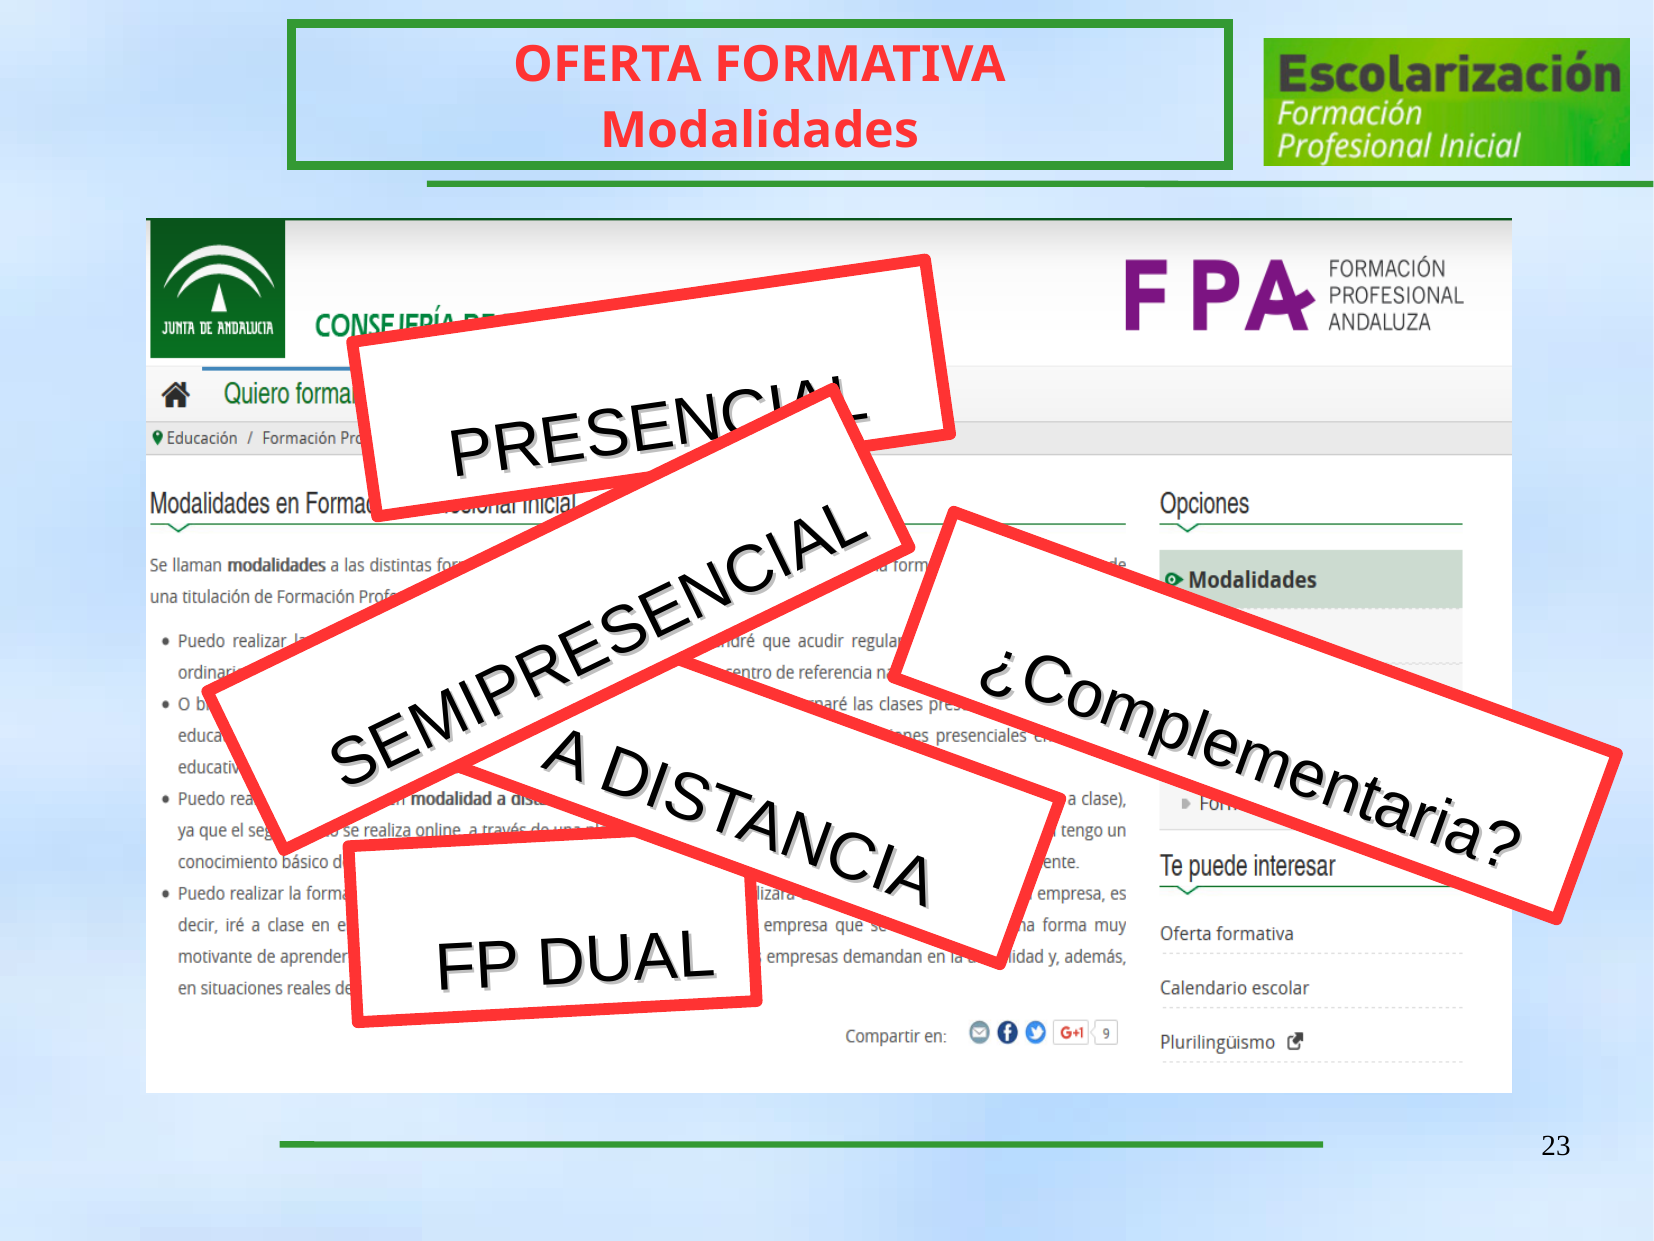

OFERTA FORMATIVA
Modalidades
PRESENCIAL
SEMIPRESENCIAL
¿Complementaria?
A DISTANCIA
FP DUAL
23